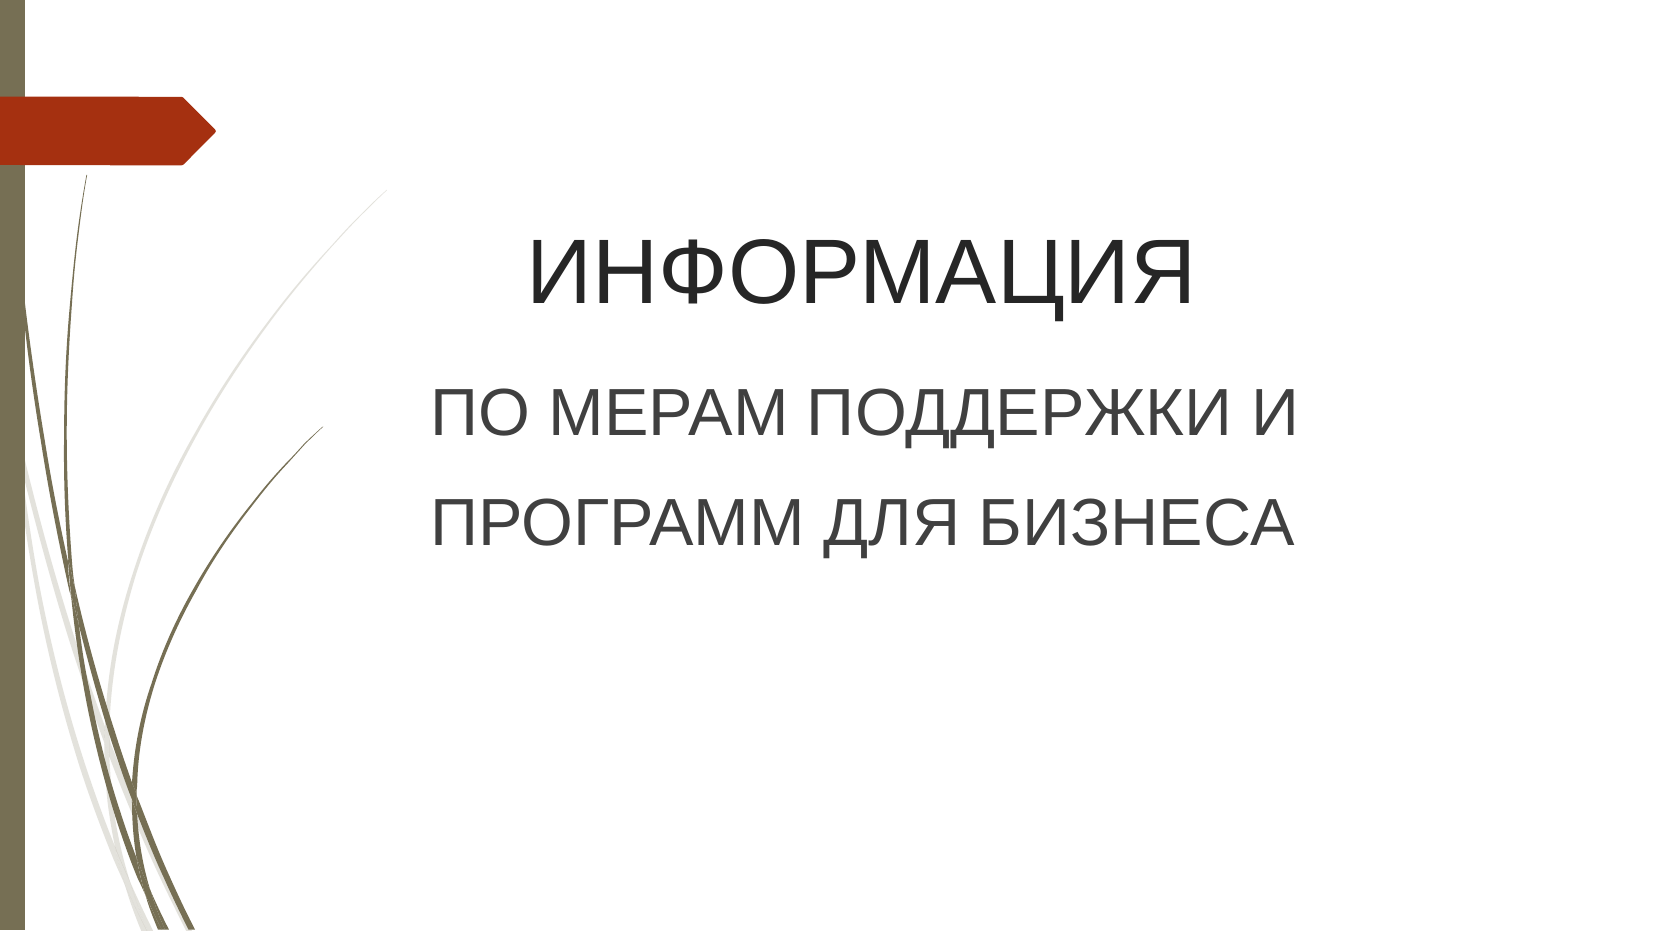

# ИНФОРМАЦИЯ
 ПО МЕРАМ ПОДДЕРЖКИ И
 ПРОГРАММ ДЛЯ БИЗНЕСА